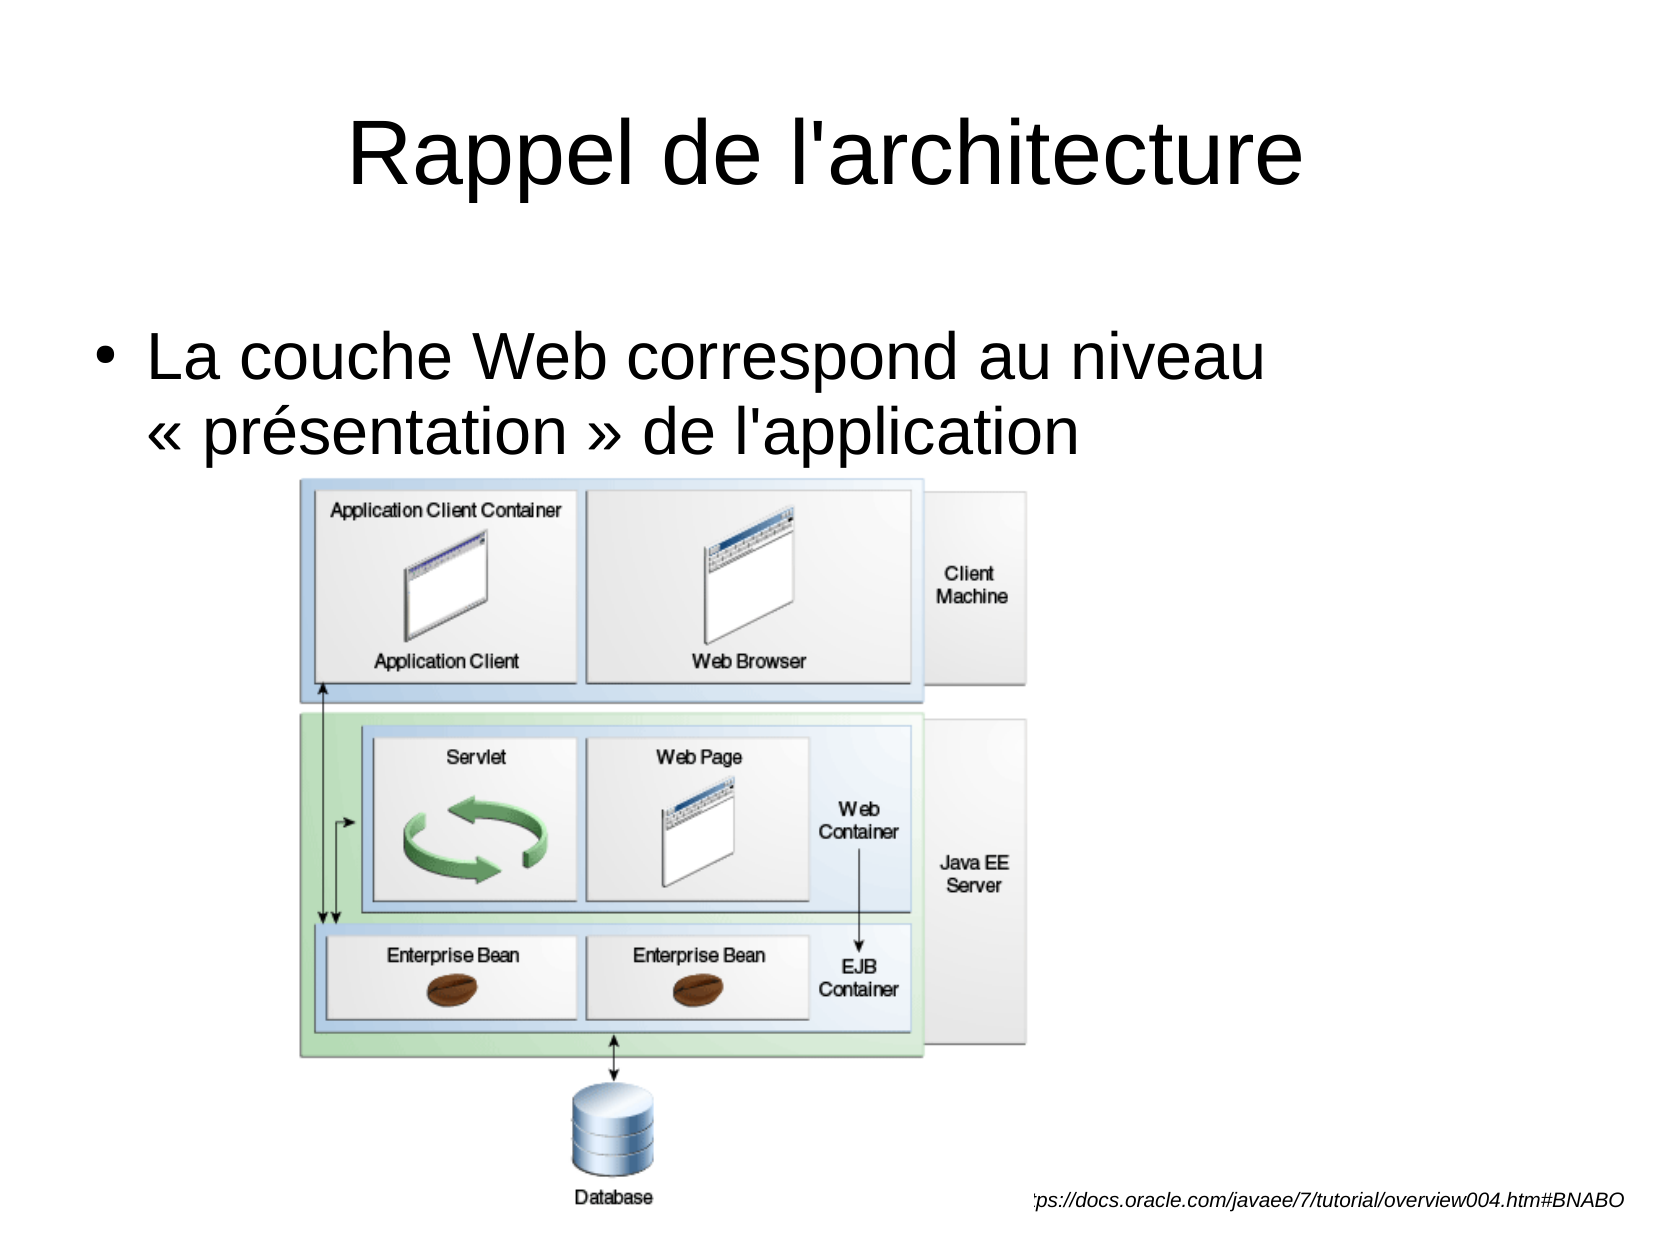

# Rappel de l'architecture
La couche Web correspond au niveau « présentation » de l'application
Source : https://docs.oracle.com/javaee/7/tutorial/overview004.htm#BNABO